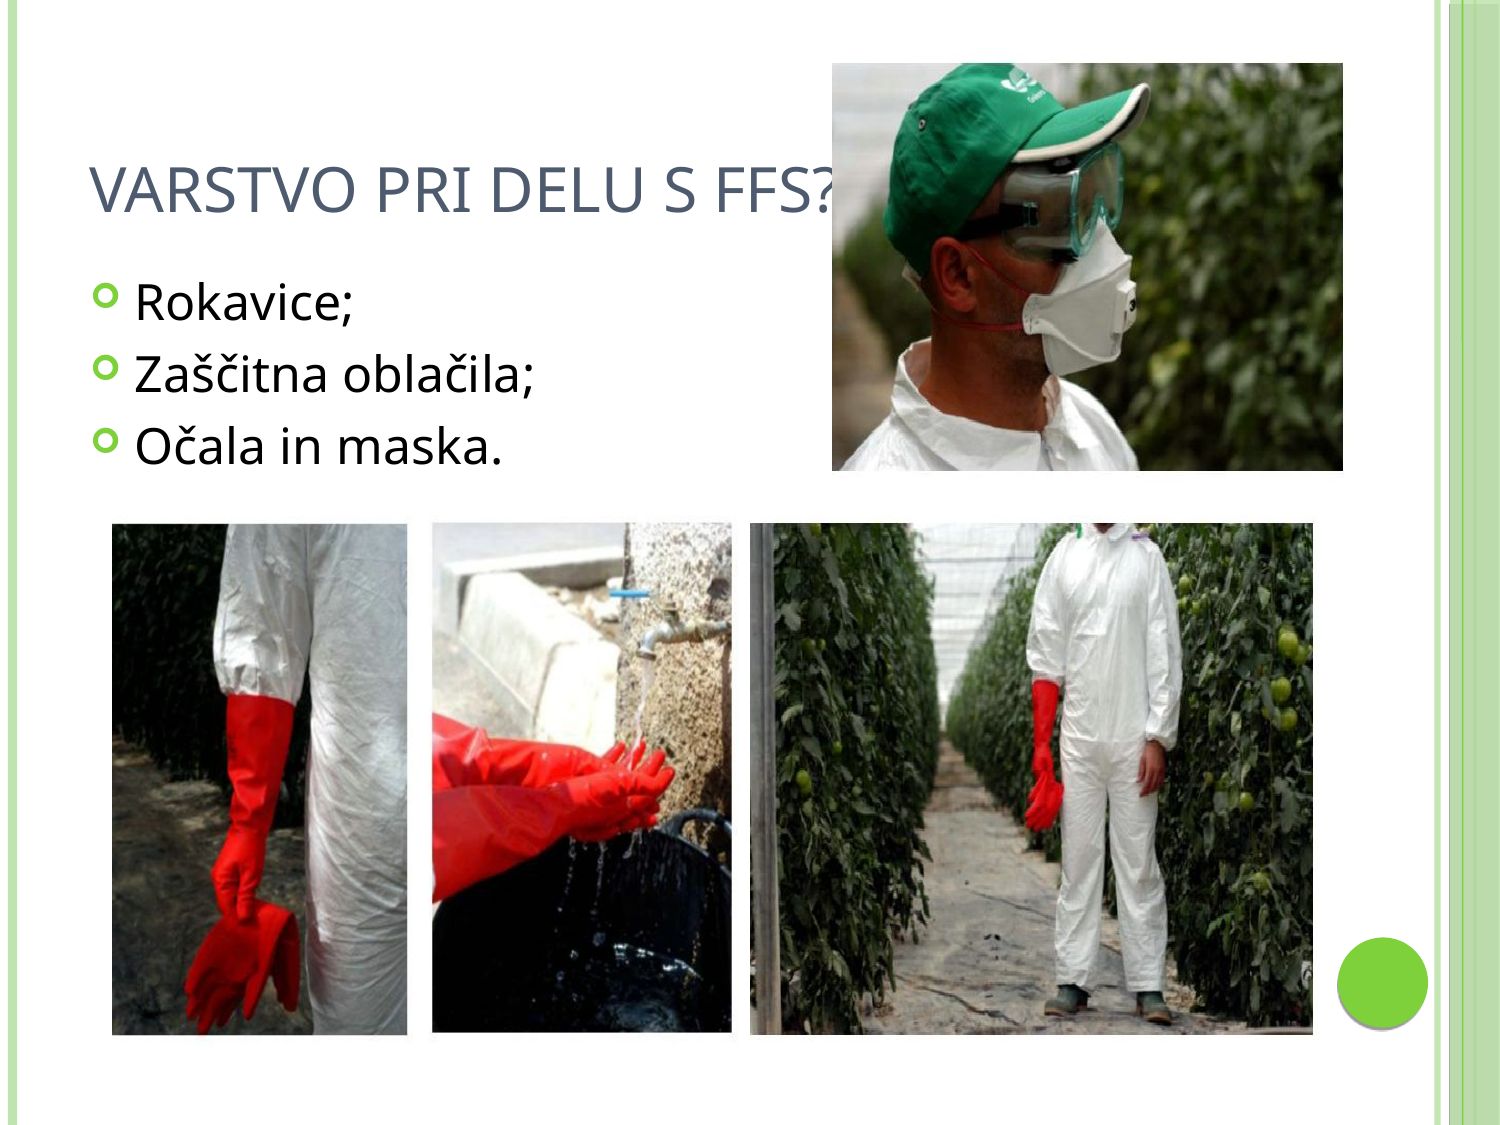

# Varstvo pri delu s ffs?
Rokavice;
Zaščitna oblačila;
Očala in maska.